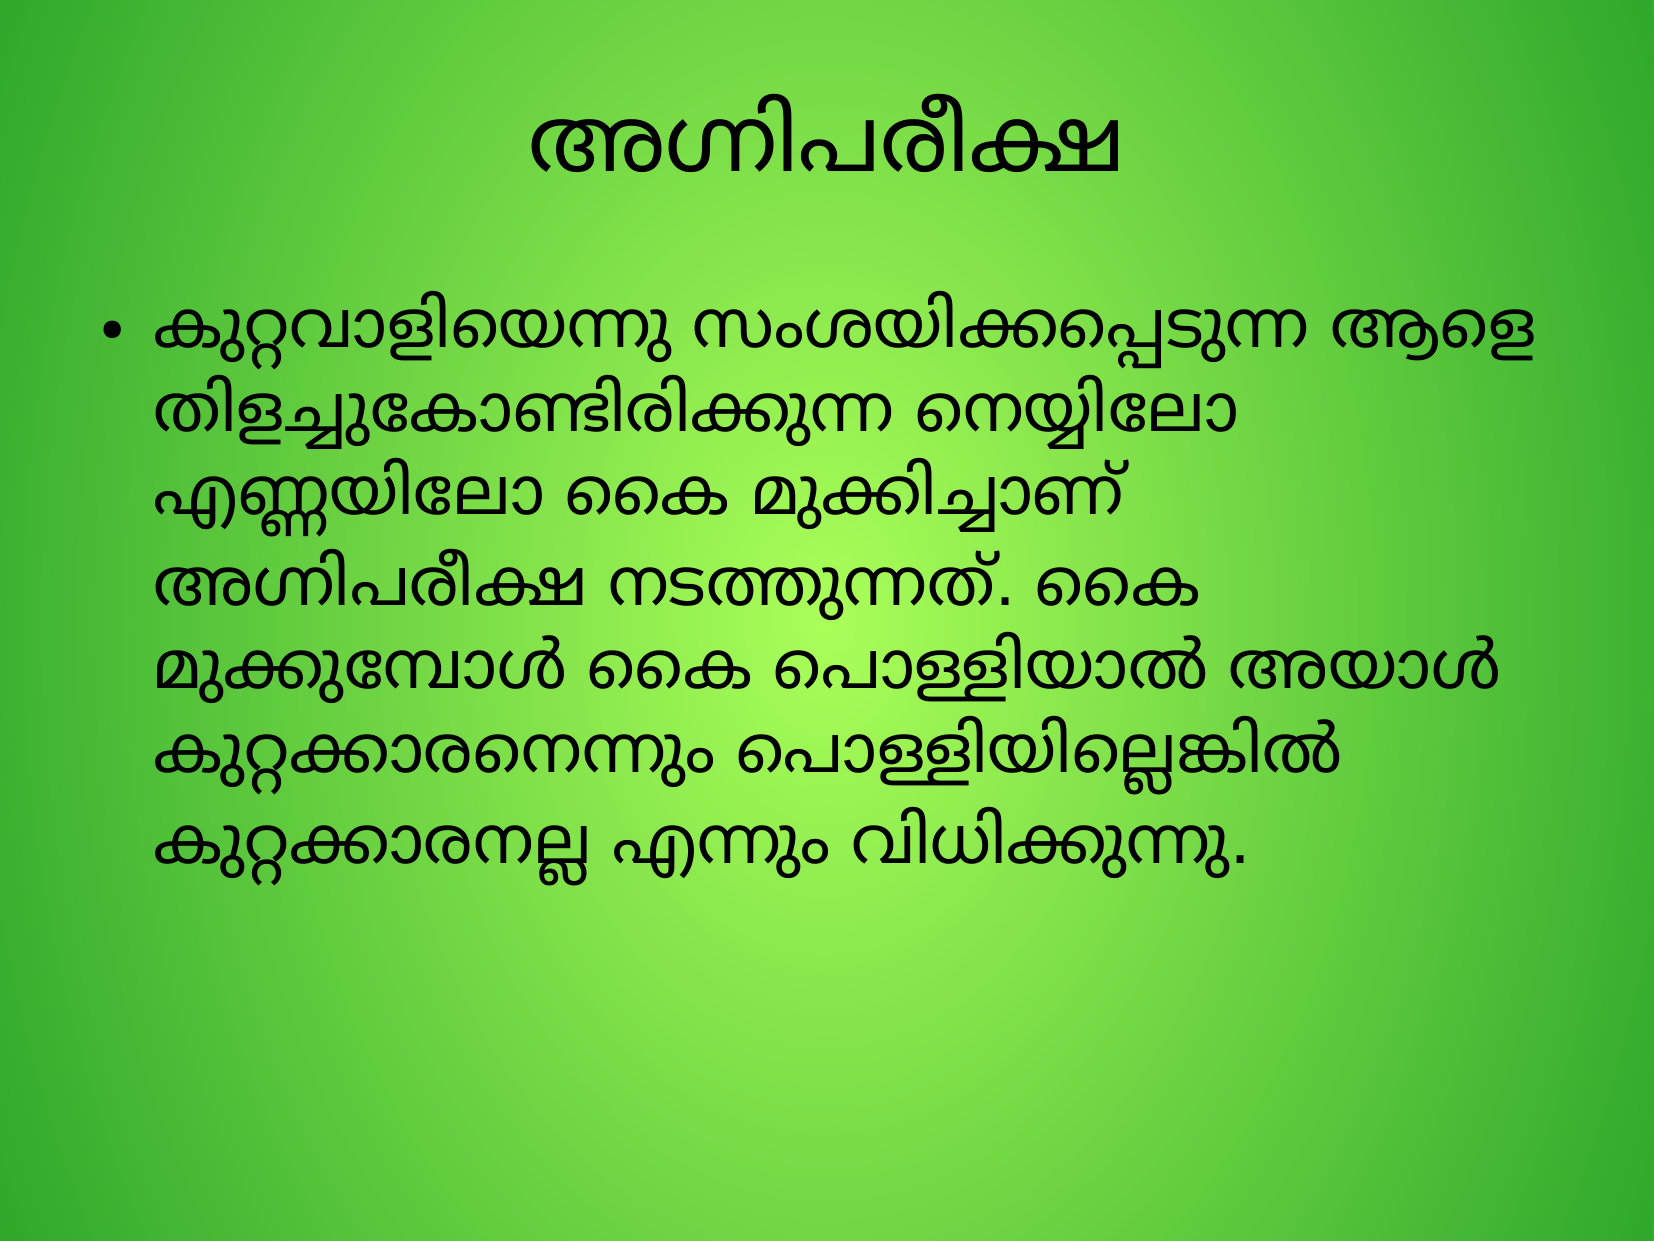

# അഗ്നിപരീക്ഷ
കുറ്റവാളിയെന്നു സംശയിക്കപ്പെടുന്ന ആളെ തിളച്ചുകോണ്ടിരിക്കുന്ന നെയ്യിലോ എണ്ണയിലോ കൈ മുക്കിച്ചാണ് അഗ്നിപരീക്ഷ നടത്തുന്നത്. കൈ മുക്കുമ്പോൾ കൈ പൊള്ളിയാൽ അയാൾ കുറ്റക്കാരനെന്നും പൊള്ളിയില്ലെങ്കിൽ കുറ്റക്കാരനല്ല എന്നും വിധിക്കുന്നു.